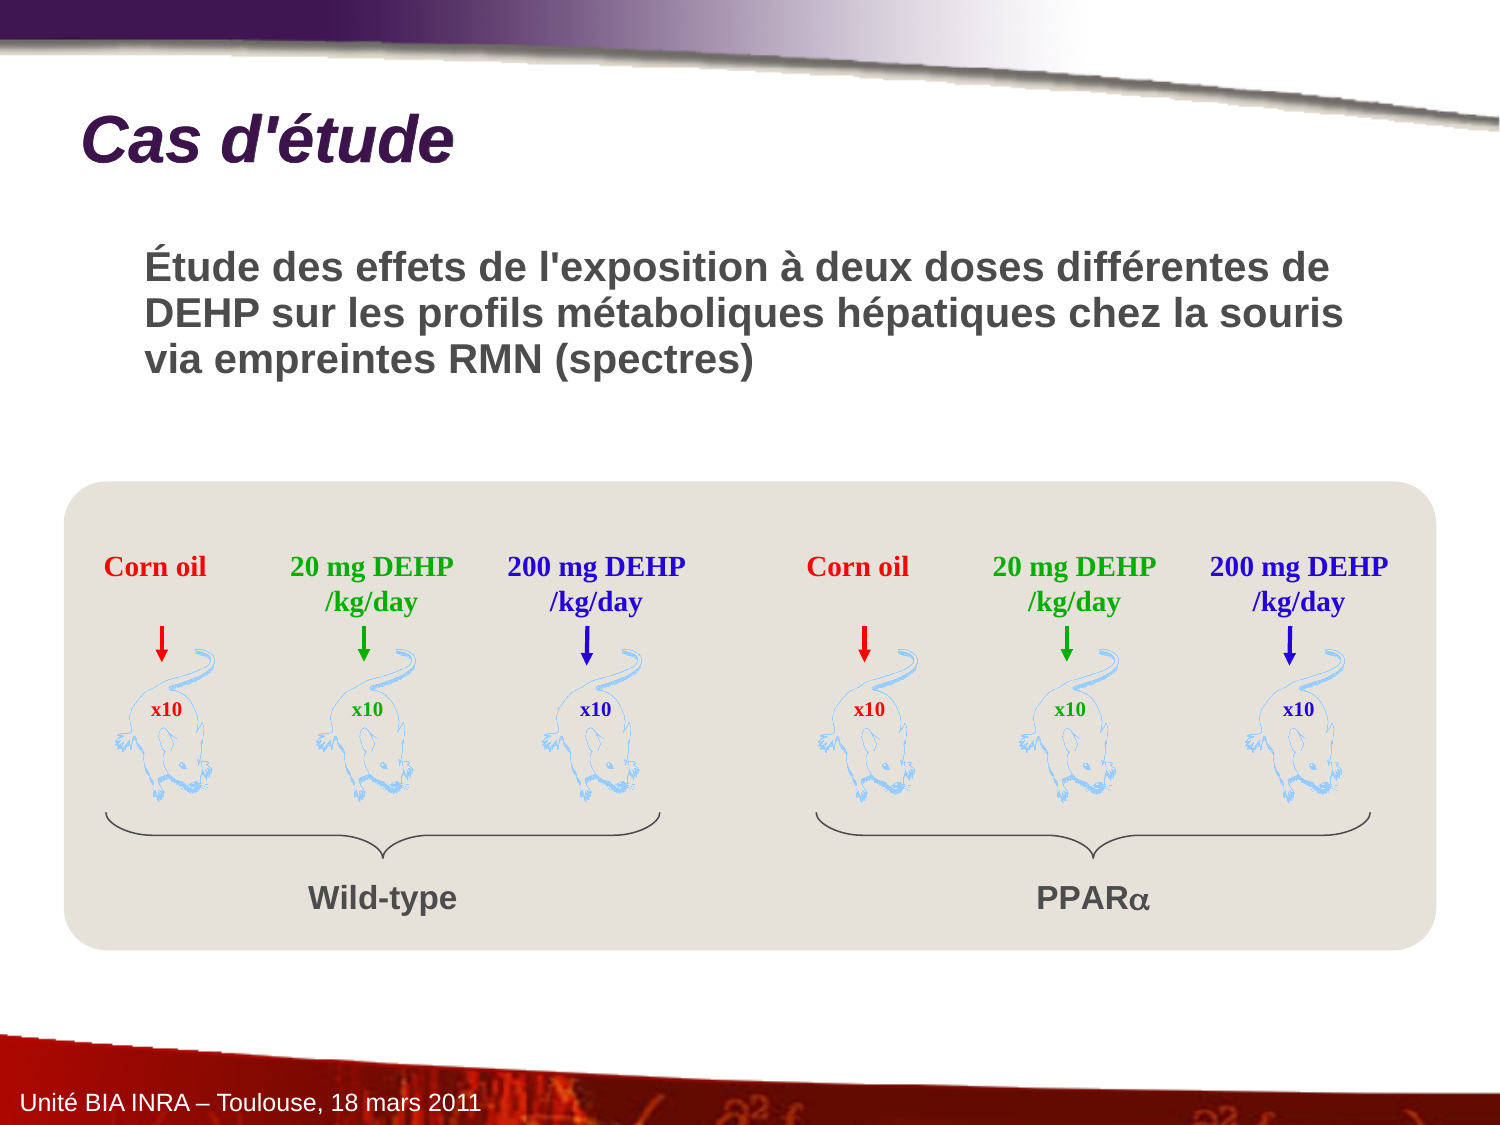

# Cas d'étude
Étude des effets de l'exposition à deux doses différentes de DEHP sur les profils métaboliques hépatiques chez la souris via empreintes RMN (spectres)
Corn oil
20 mg DEHP /kg/day
200 mg DEHP /kg/day
Corn oil
20 mg DEHP /kg/day
200 mg DEHP /kg/day
x10
x10
x10
x10
x10
x10
Wild-type
PPARa